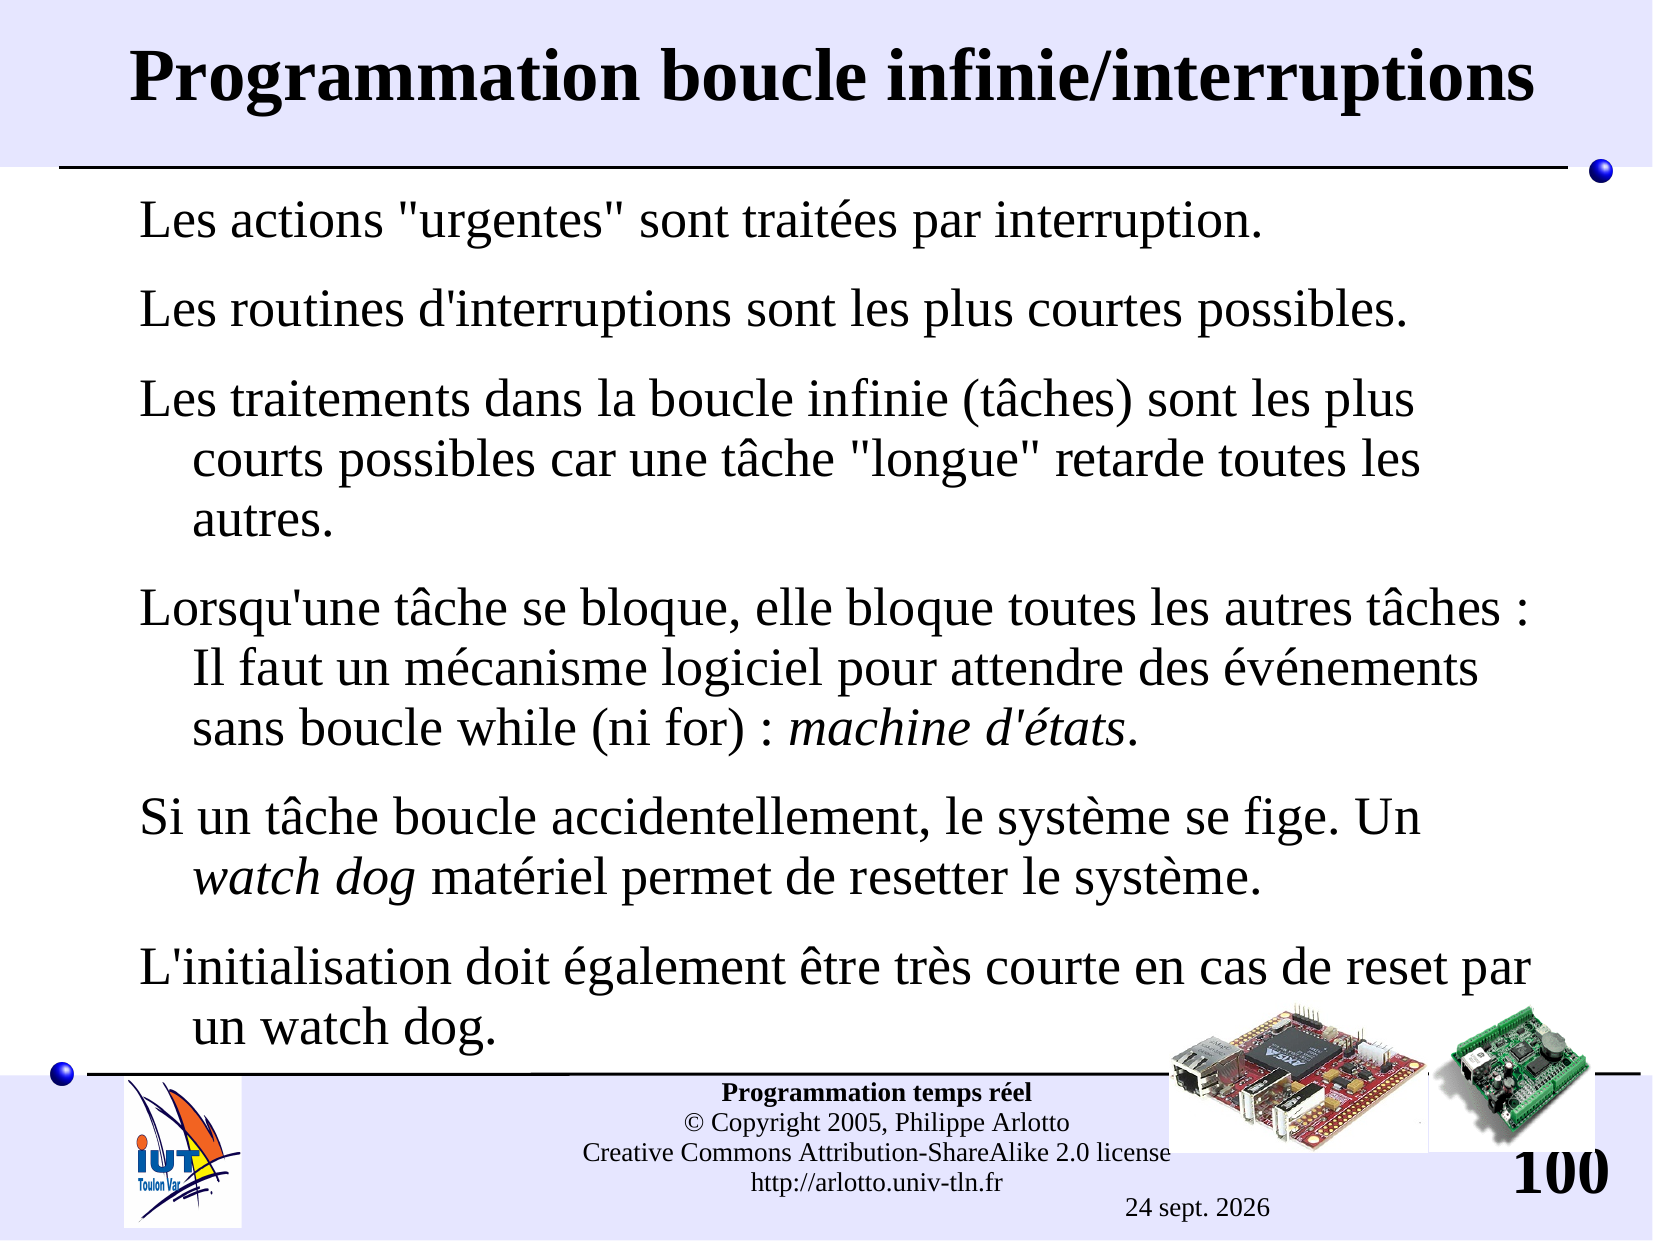

# Programmation boucle infinie/interruptions
Les actions "urgentes" sont traitées par interruption.
Les routines d'interruptions sont les plus courtes possibles.
Les traitements dans la boucle infinie (tâches) sont les plus courts possibles car une tâche "longue" retarde toutes les autres.
Lorsqu'une tâche se bloque, elle bloque toutes les autres tâches : Il faut un mécanisme logiciel pour attendre des événements sans boucle while (ni for) : machine d'états.
Si un tâche boucle accidentellement, le système se fige. Un watch dog matériel permet de resetter le système.
L'initialisation doit également être très courte en cas de reset par un watch dog.